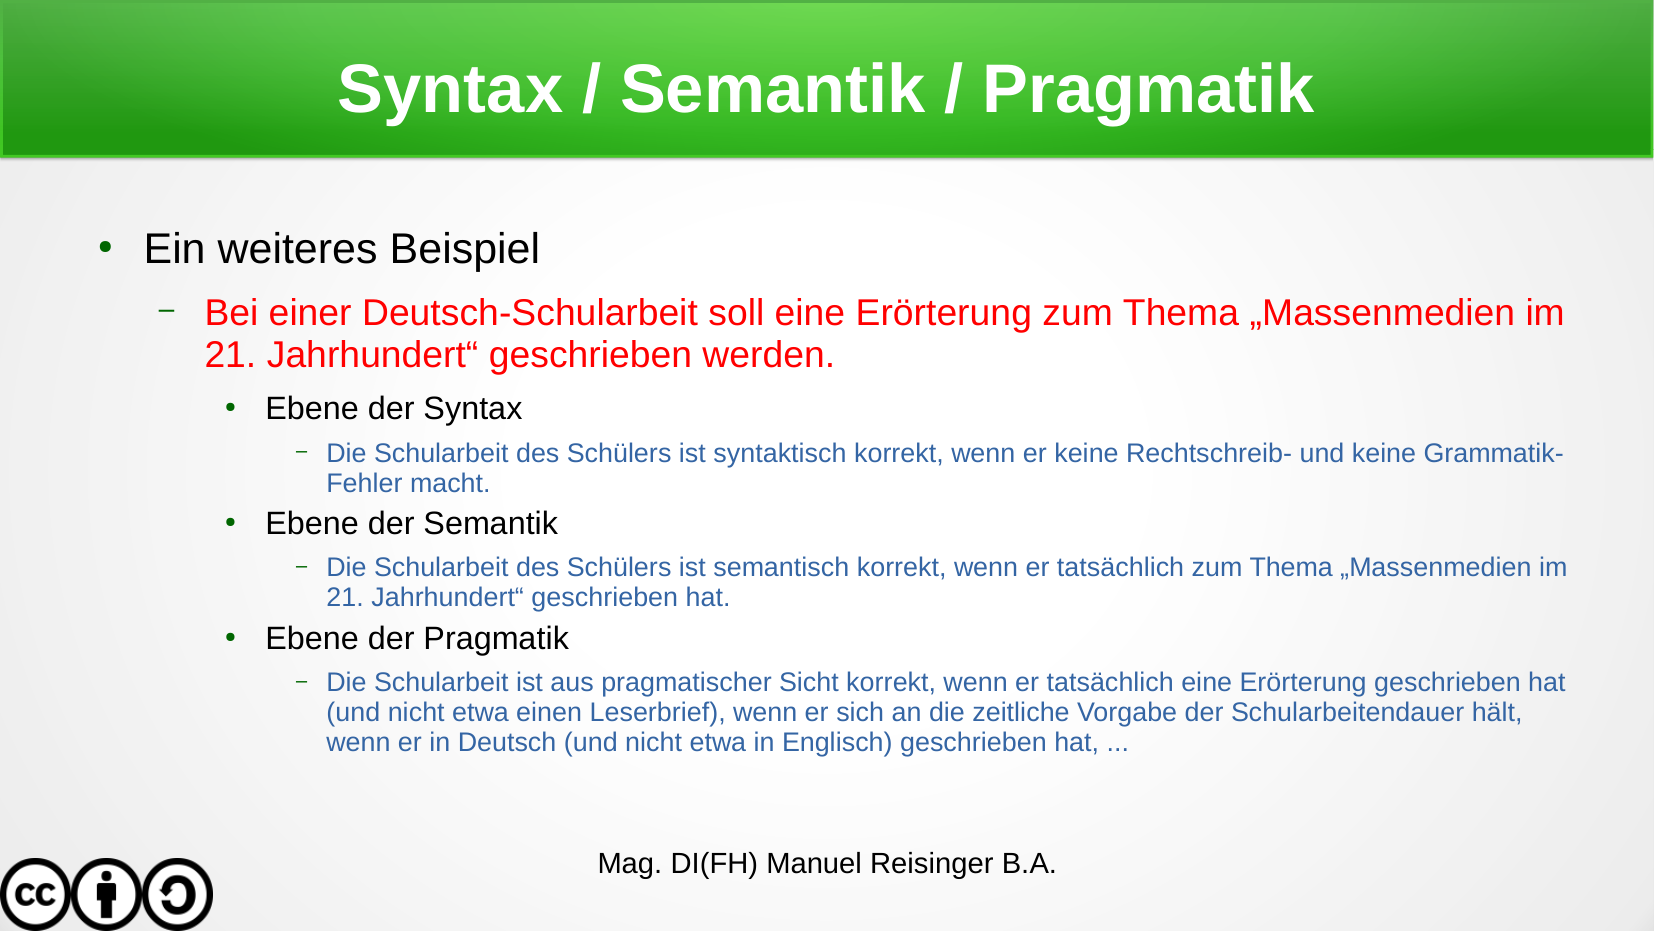

# Syntax / Semantik / Pragmatik
Ein weiteres Beispiel
Bei einer Deutsch-Schularbeit soll eine Erörterung zum Thema „Massenmedien im 21. Jahrhundert“ geschrieben werden.
Ebene der Syntax
Die Schularbeit des Schülers ist syntaktisch korrekt, wenn er keine Rechtschreib- und keine Grammatik-Fehler macht.
Ebene der Semantik
Die Schularbeit des Schülers ist semantisch korrekt, wenn er tatsächlich zum Thema „Massenmedien im 21. Jahrhundert“ geschrieben hat.
Ebene der Pragmatik
Die Schularbeit ist aus pragmatischer Sicht korrekt, wenn er tatsächlich eine Erörterung geschrieben hat (und nicht etwa einen Leserbrief), wenn er sich an die zeitliche Vorgabe der Schularbeitendauer hält, wenn er in Deutsch (und nicht etwa in Englisch) geschrieben hat, ...